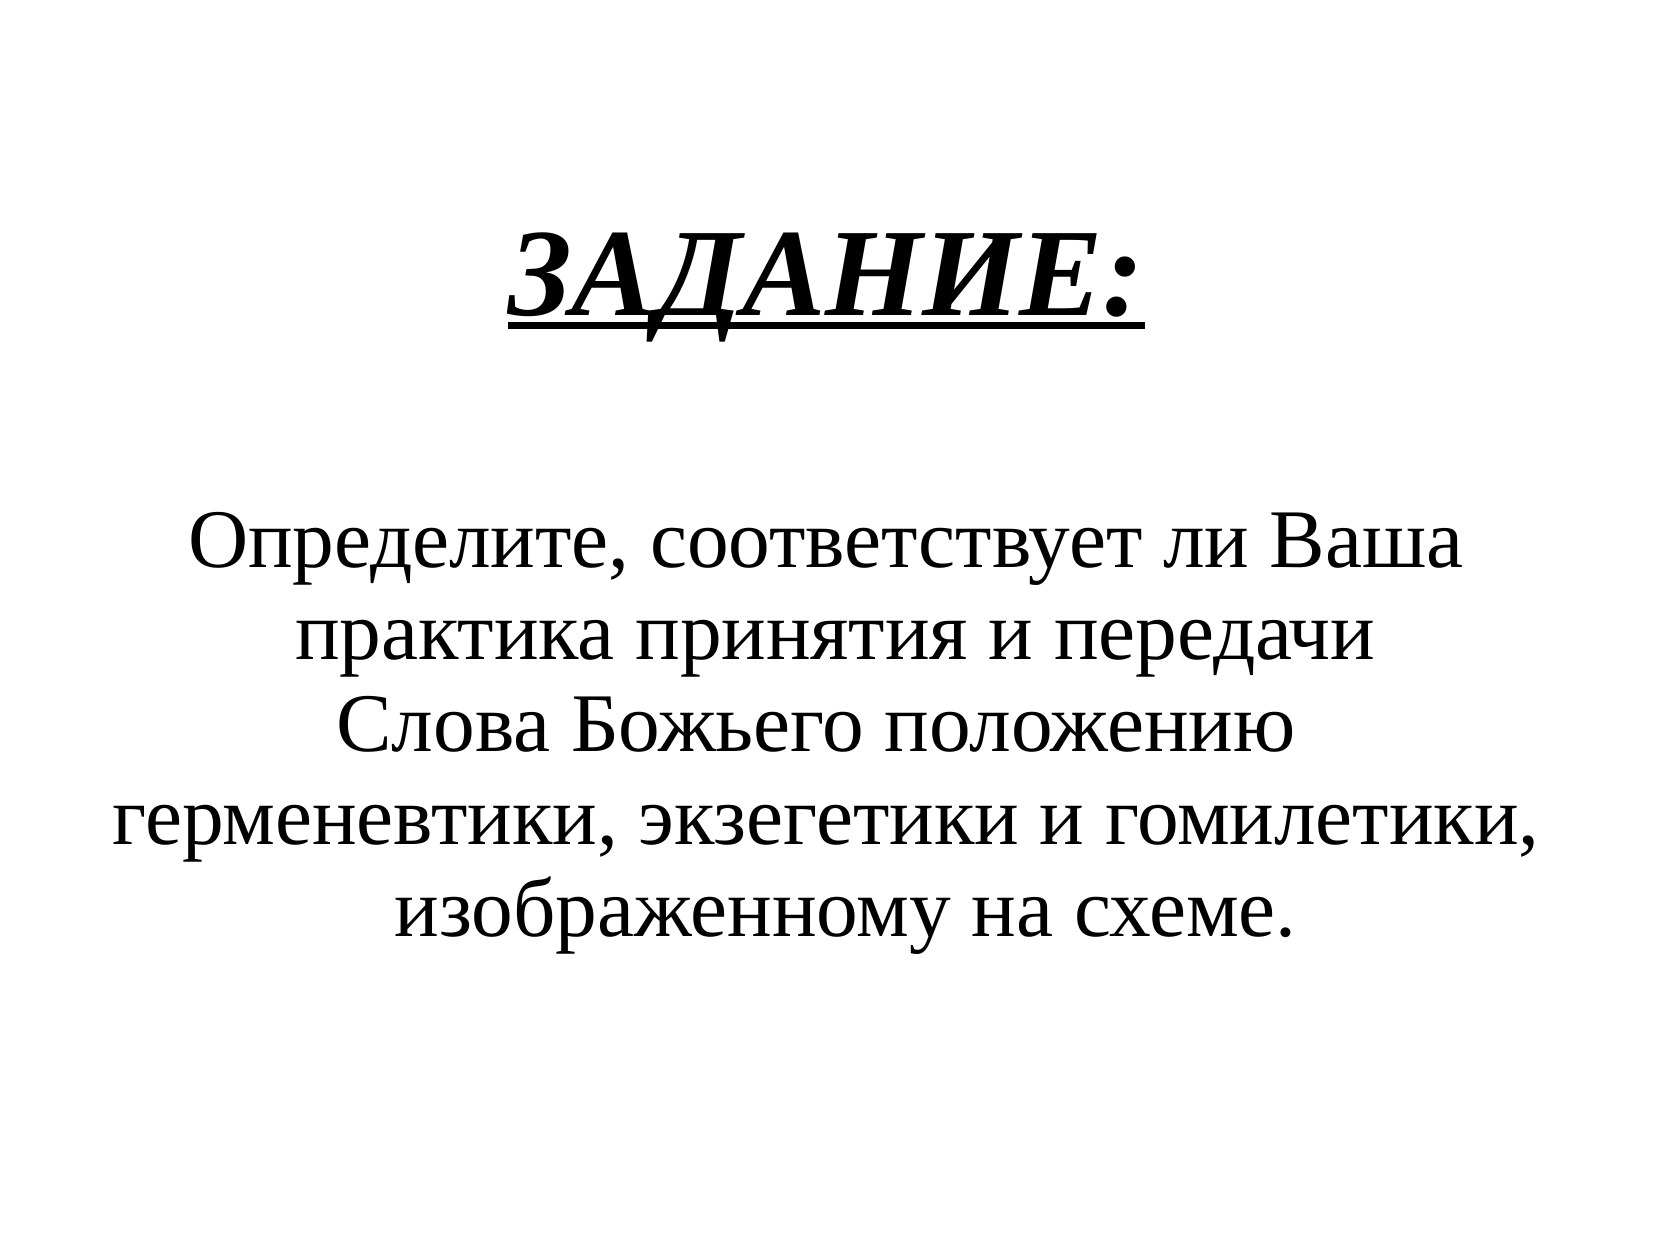

# ЗАДАНИЕ:
Определите, соответствует ли Ваша практика принятия и передачи
Слова Божьего положению
герменевтики, экзегетики и гомилетики, изображенному на схеме.